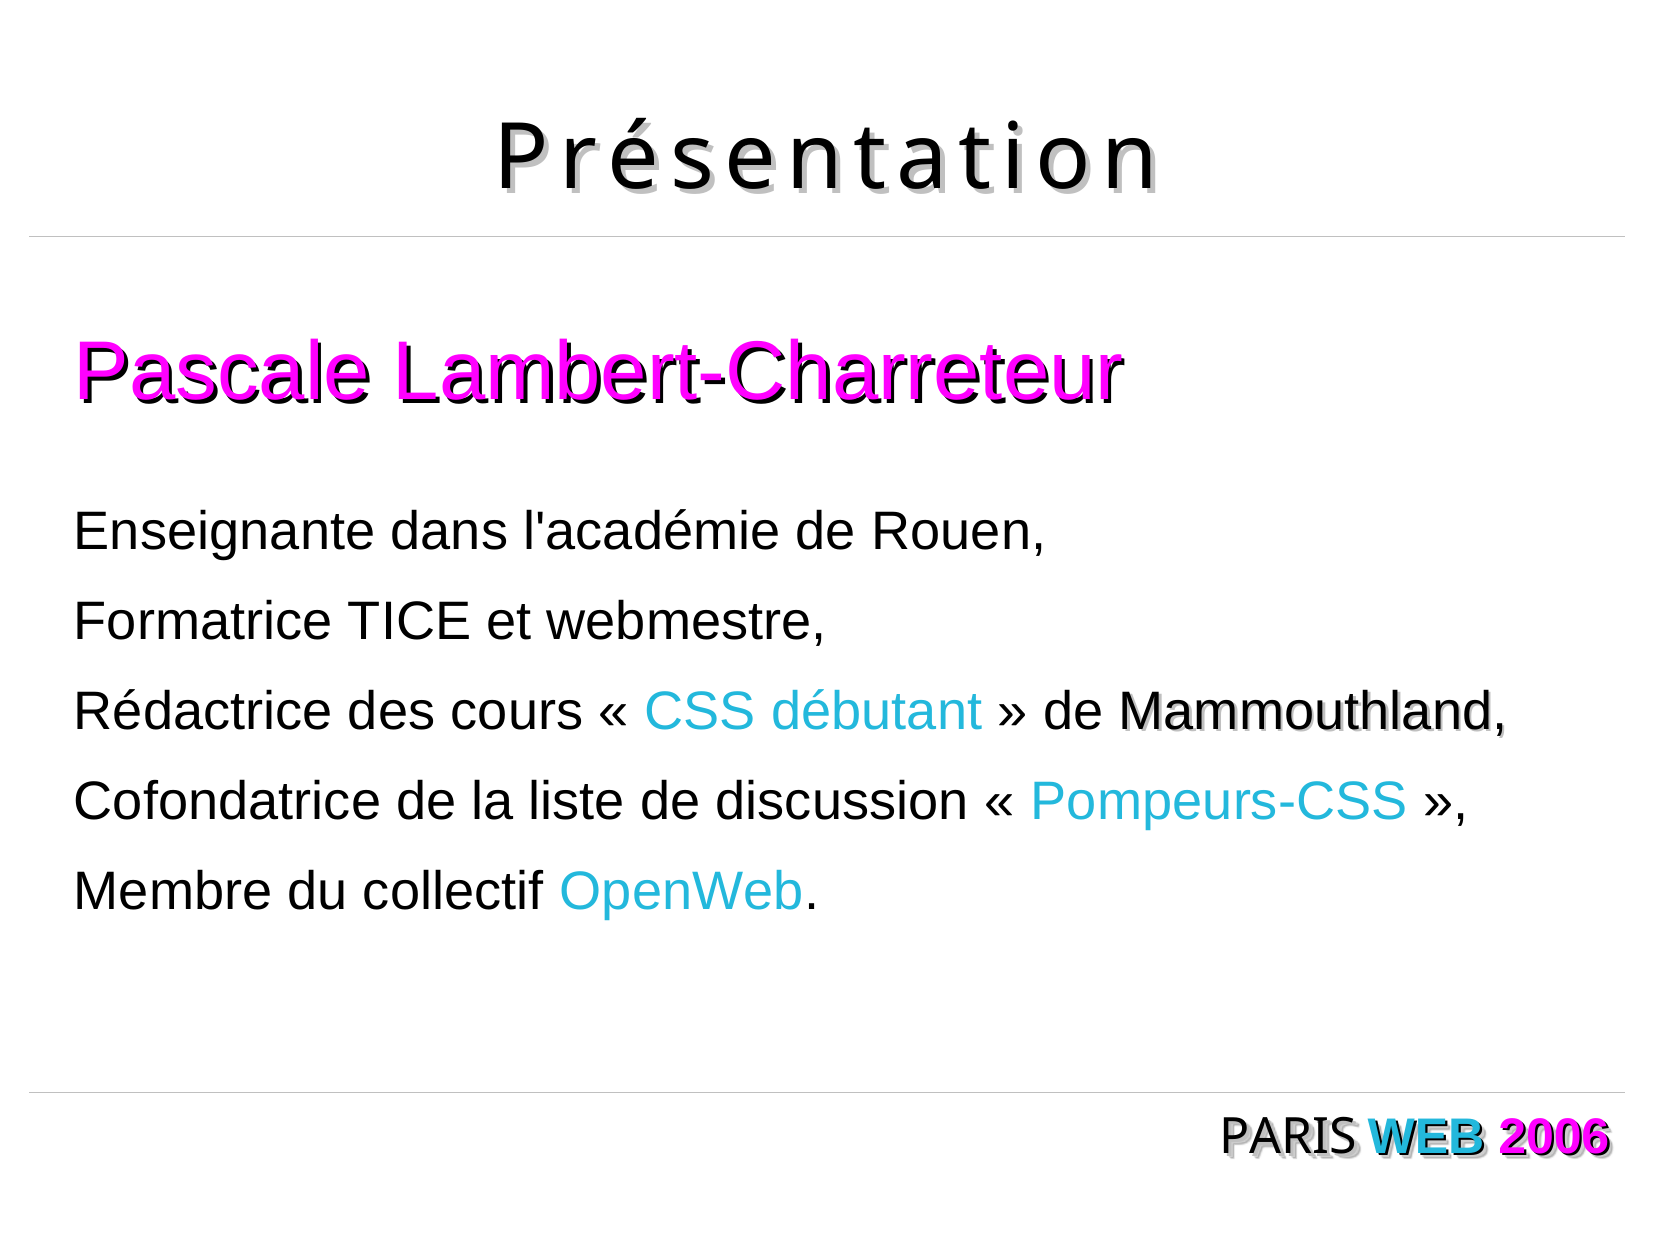

# Présentation
Pascale Lambert-Charreteur
Enseignante dans l'académie de Rouen,
Formatrice TICE et webmestre,
Rédactrice des cours « CSS débutant » de Mammouthland,
Cofondatrice de la liste de discussion « Pompeurs-CSS »,
Membre du collectif OpenWeb.
PARIS WEB 2006